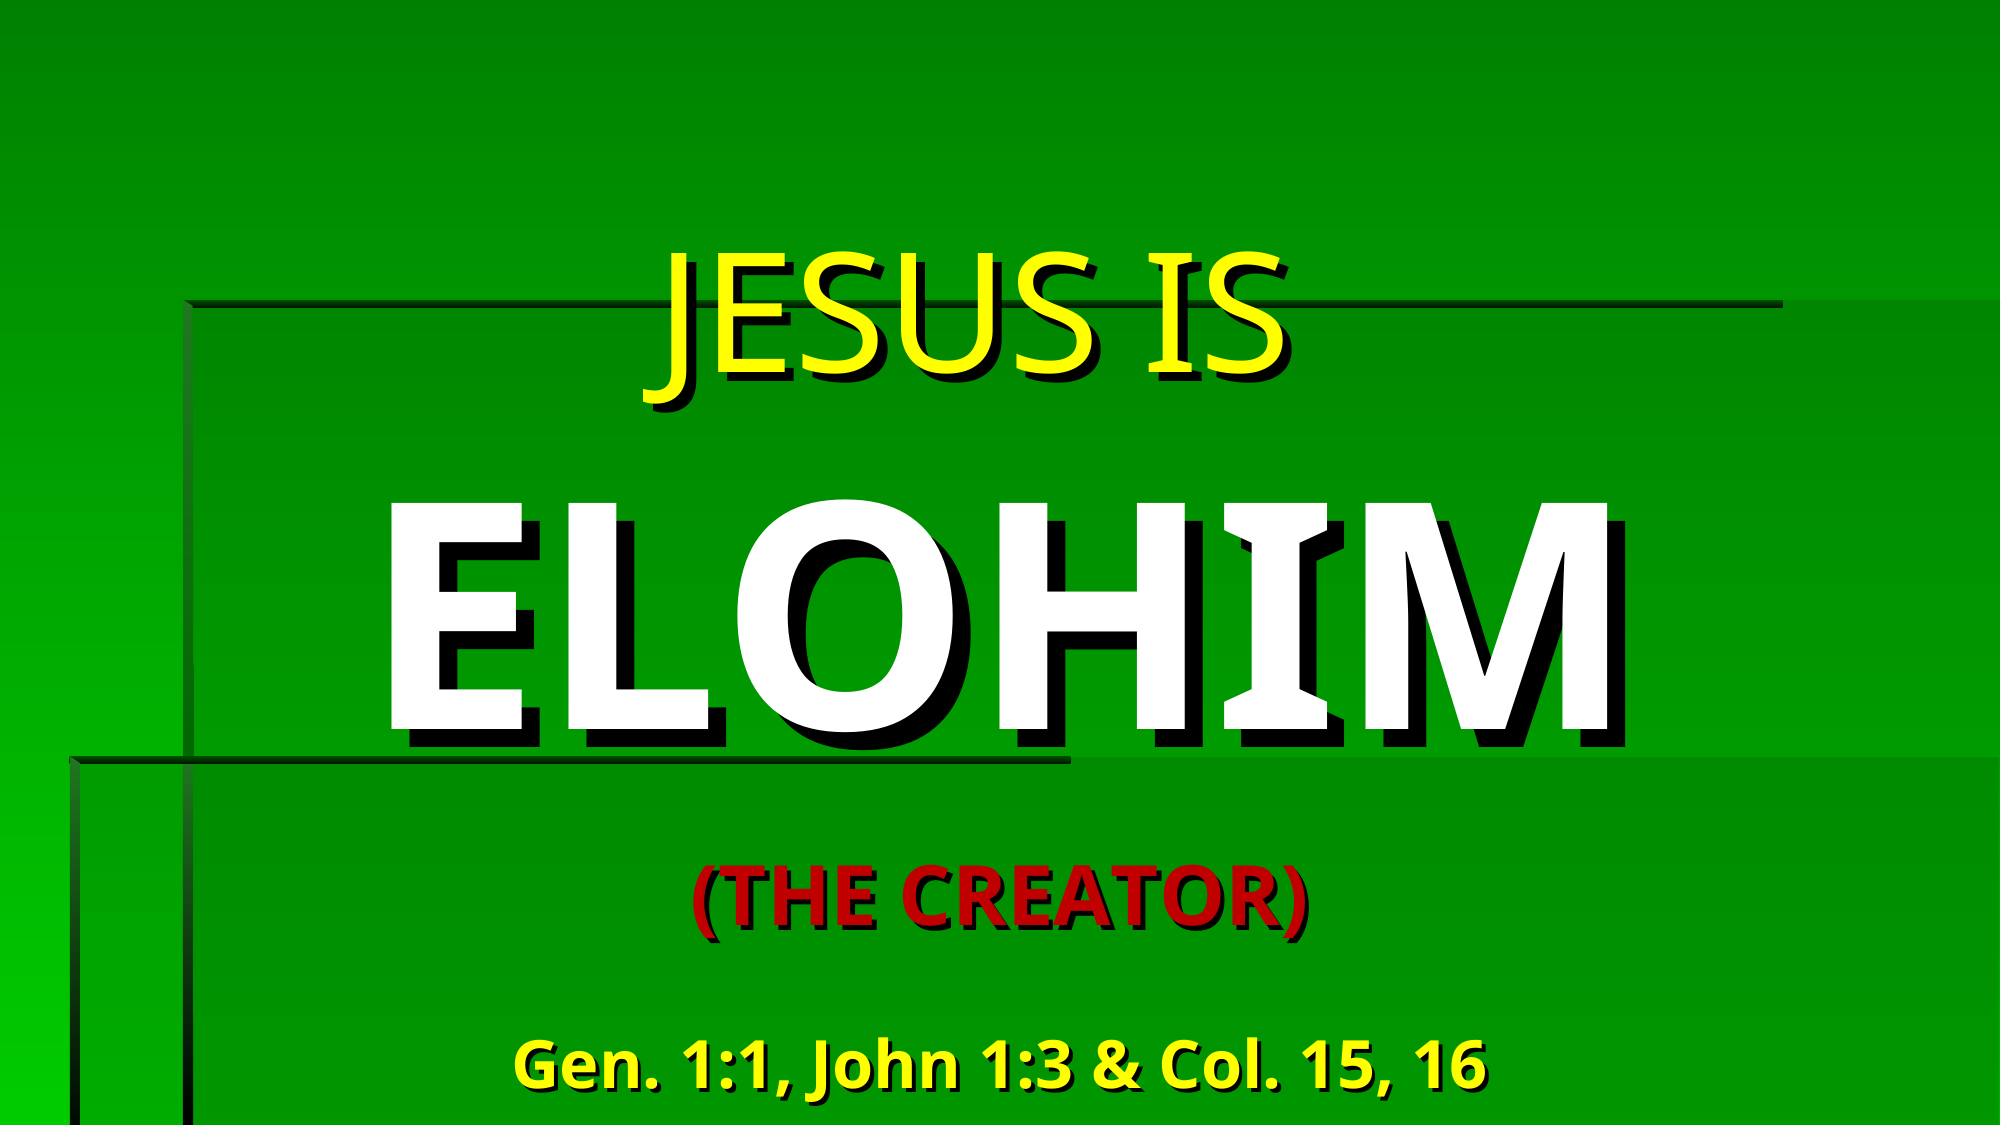

# JESUS IS ELOHIM (THE CREATOR) Gen. 1:1, John 1:3 & Col. 15, 16